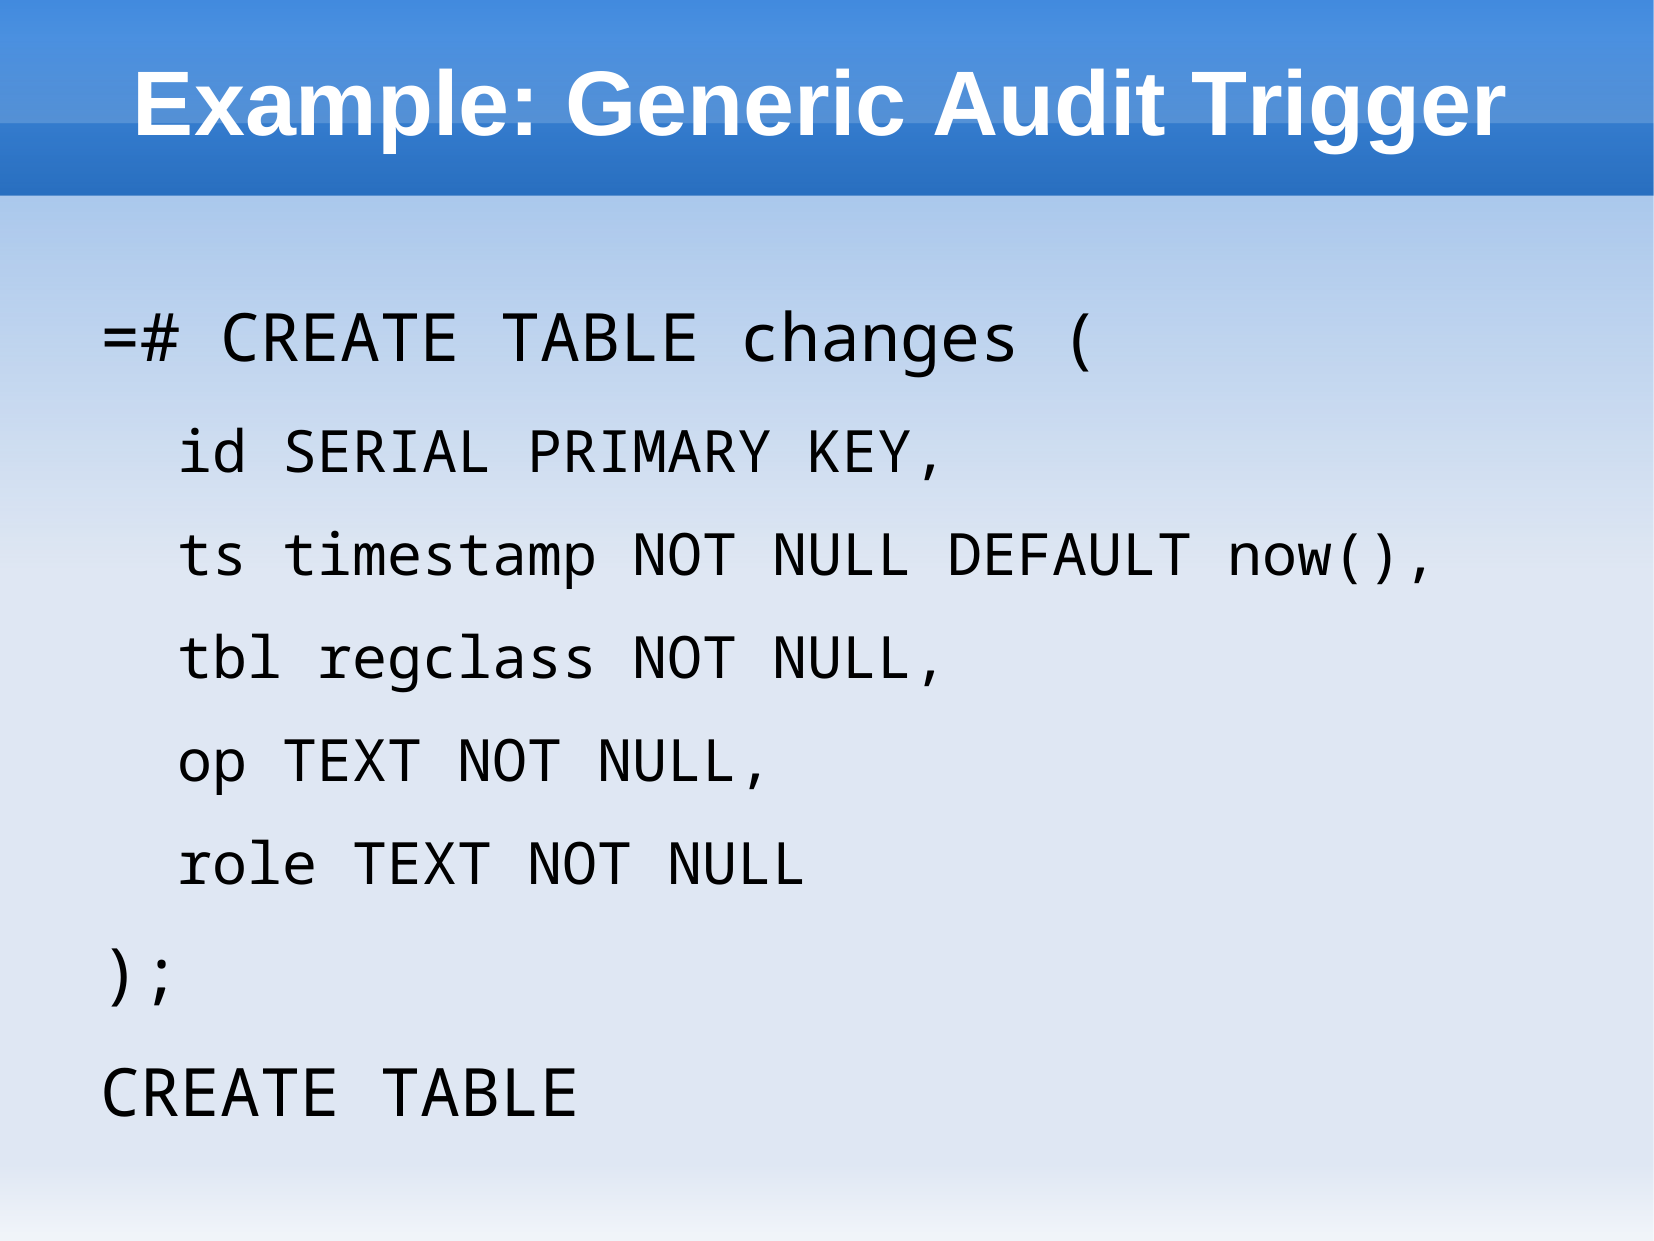

# Example: Generic Audit Trigger
=# CREATE TABLE changes (
id SERIAL PRIMARY KEY,
ts timestamp NOT NULL DEFAULT now(),
tbl regclass NOT NULL,
op TEXT NOT NULL,
role TEXT NOT NULL
);
CREATE TABLE